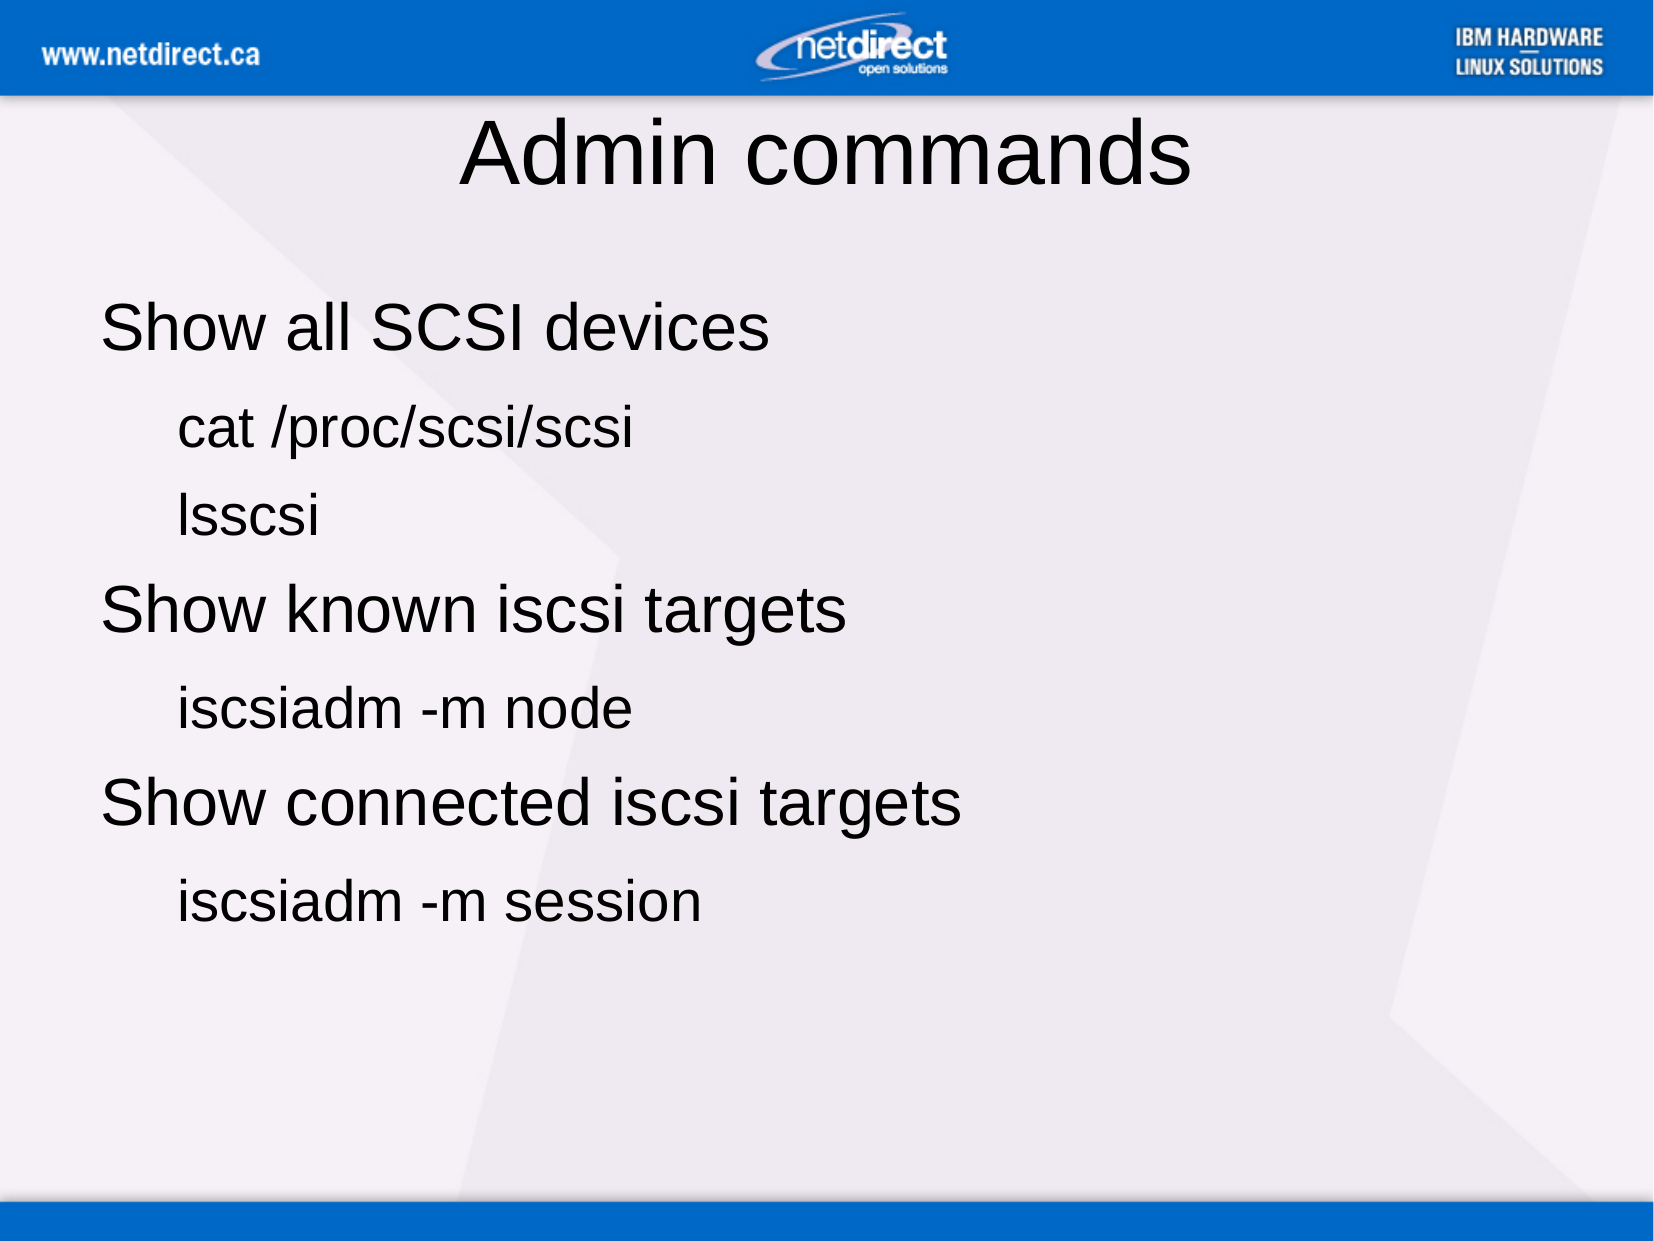

# Admin commands
Show all SCSI devices
cat /proc/scsi/scsi
lsscsi
Show known iscsi targets
iscsiadm -m node
Show connected iscsi targets
iscsiadm -m session